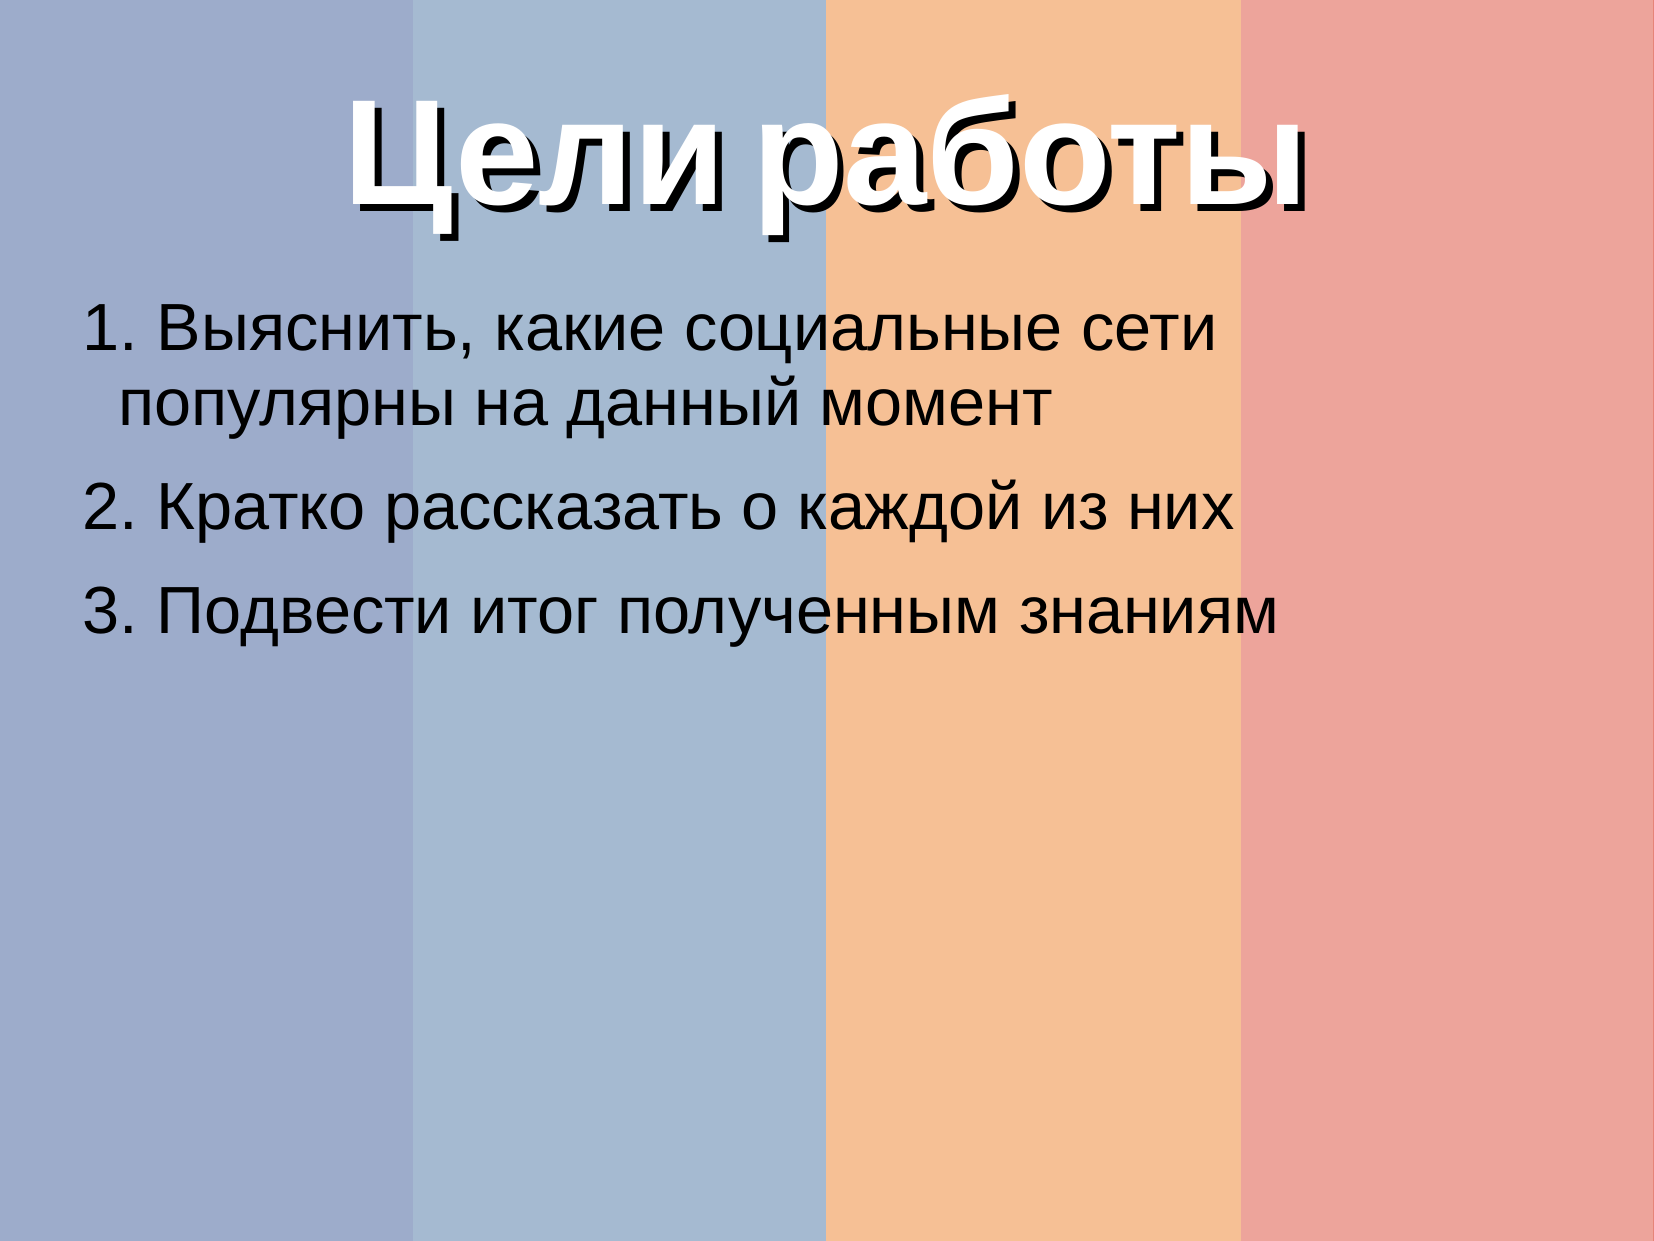

# Цели работы
 Выяснить, какие социальные сети популярны на данный момент
 Кратко рассказать о каждой из них
 Подвести итог полученным знаниям